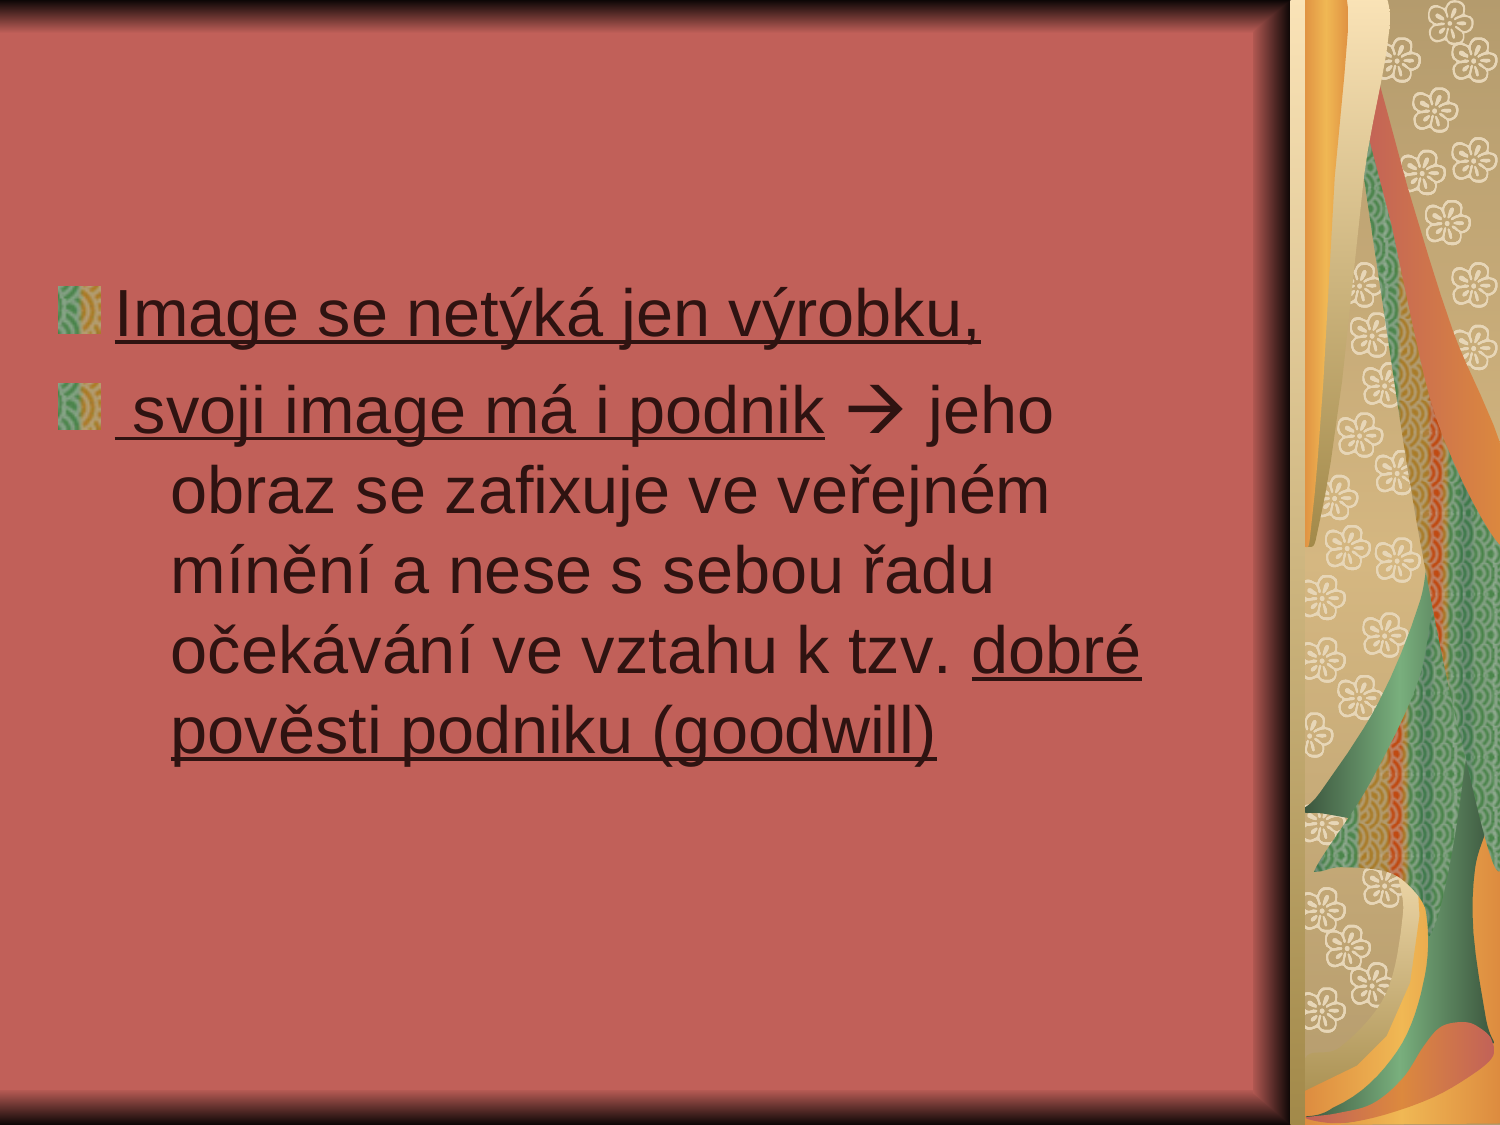

# Image se netýká jen výrobku,
 svoji image má i podnik  jeho obraz se zafixuje ve veřejném mínění a nese s sebou řadu očekávání ve vztahu k tzv. dobré pověsti podniku (goodwill)